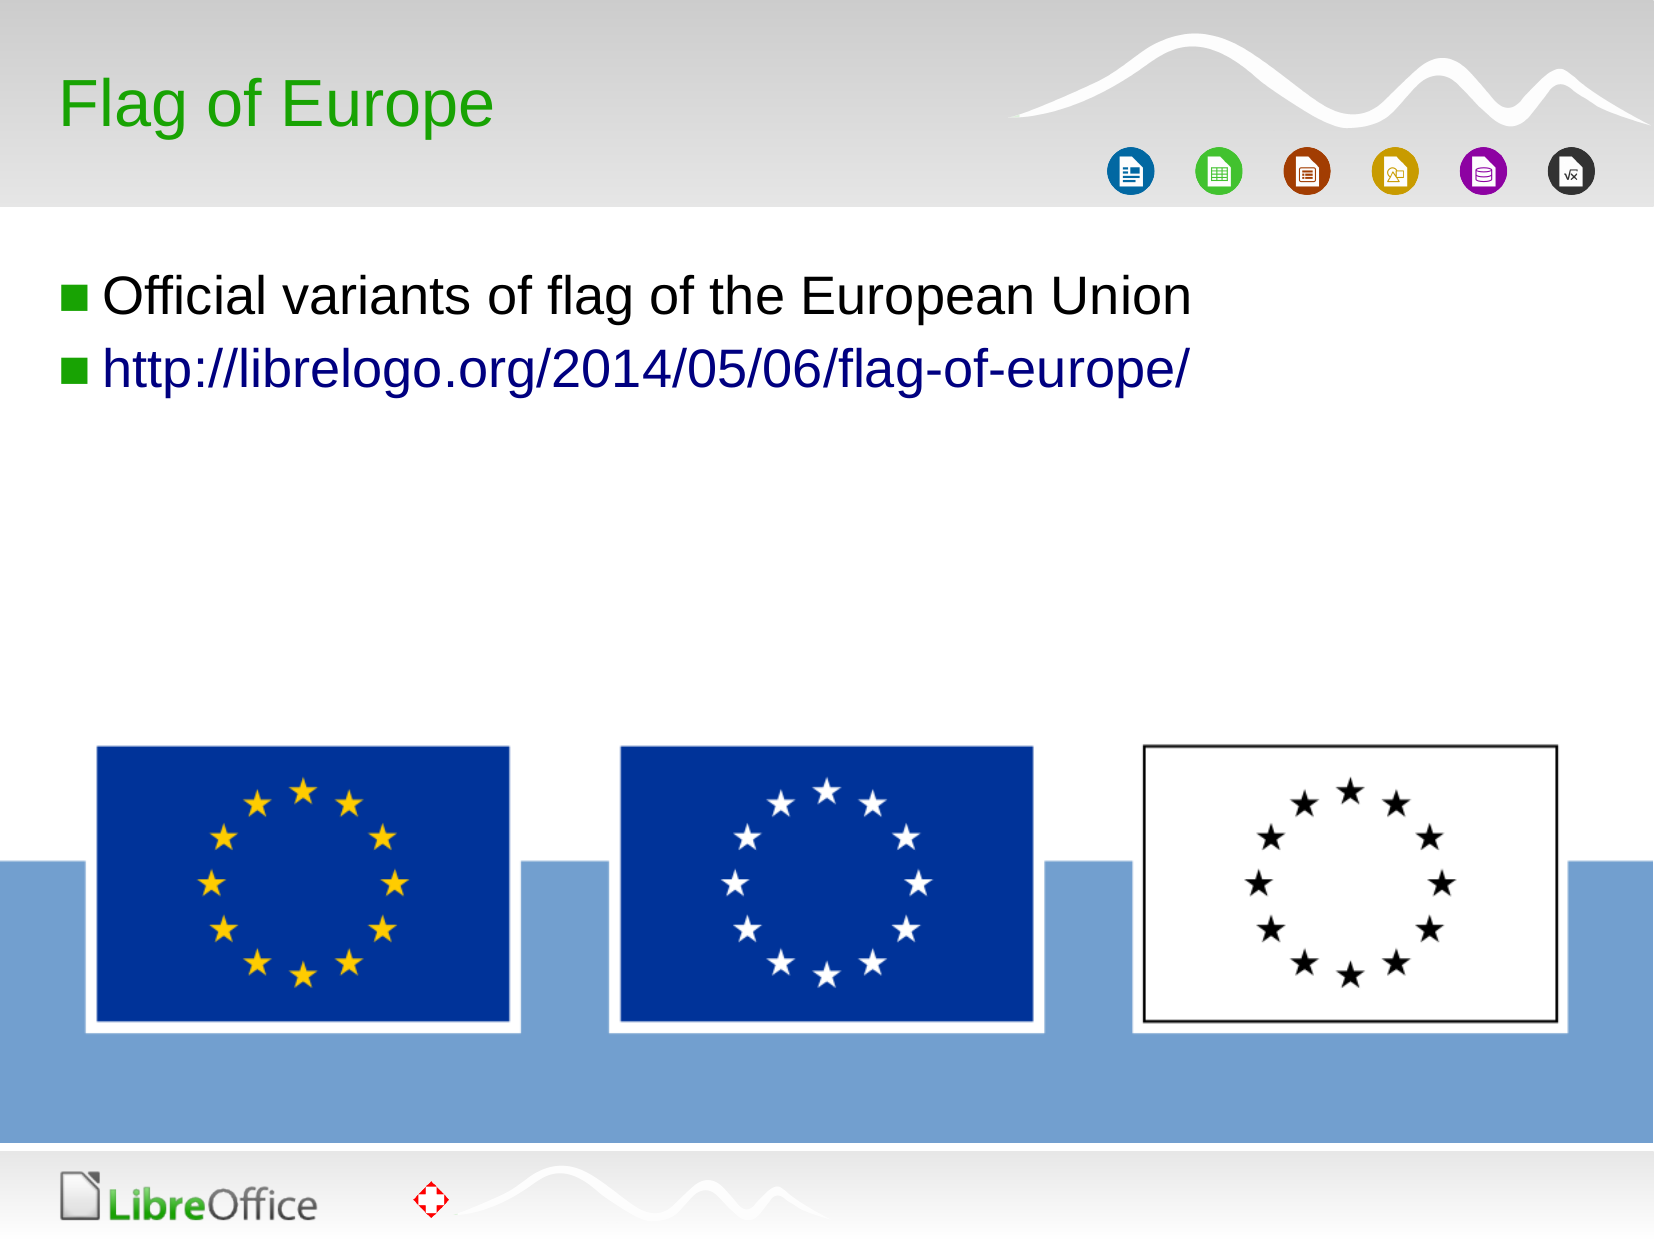

# Flag of Europe
Official variants of flag of the European Union
http://librelogo.org/2014/05/06/flag-of-europe/